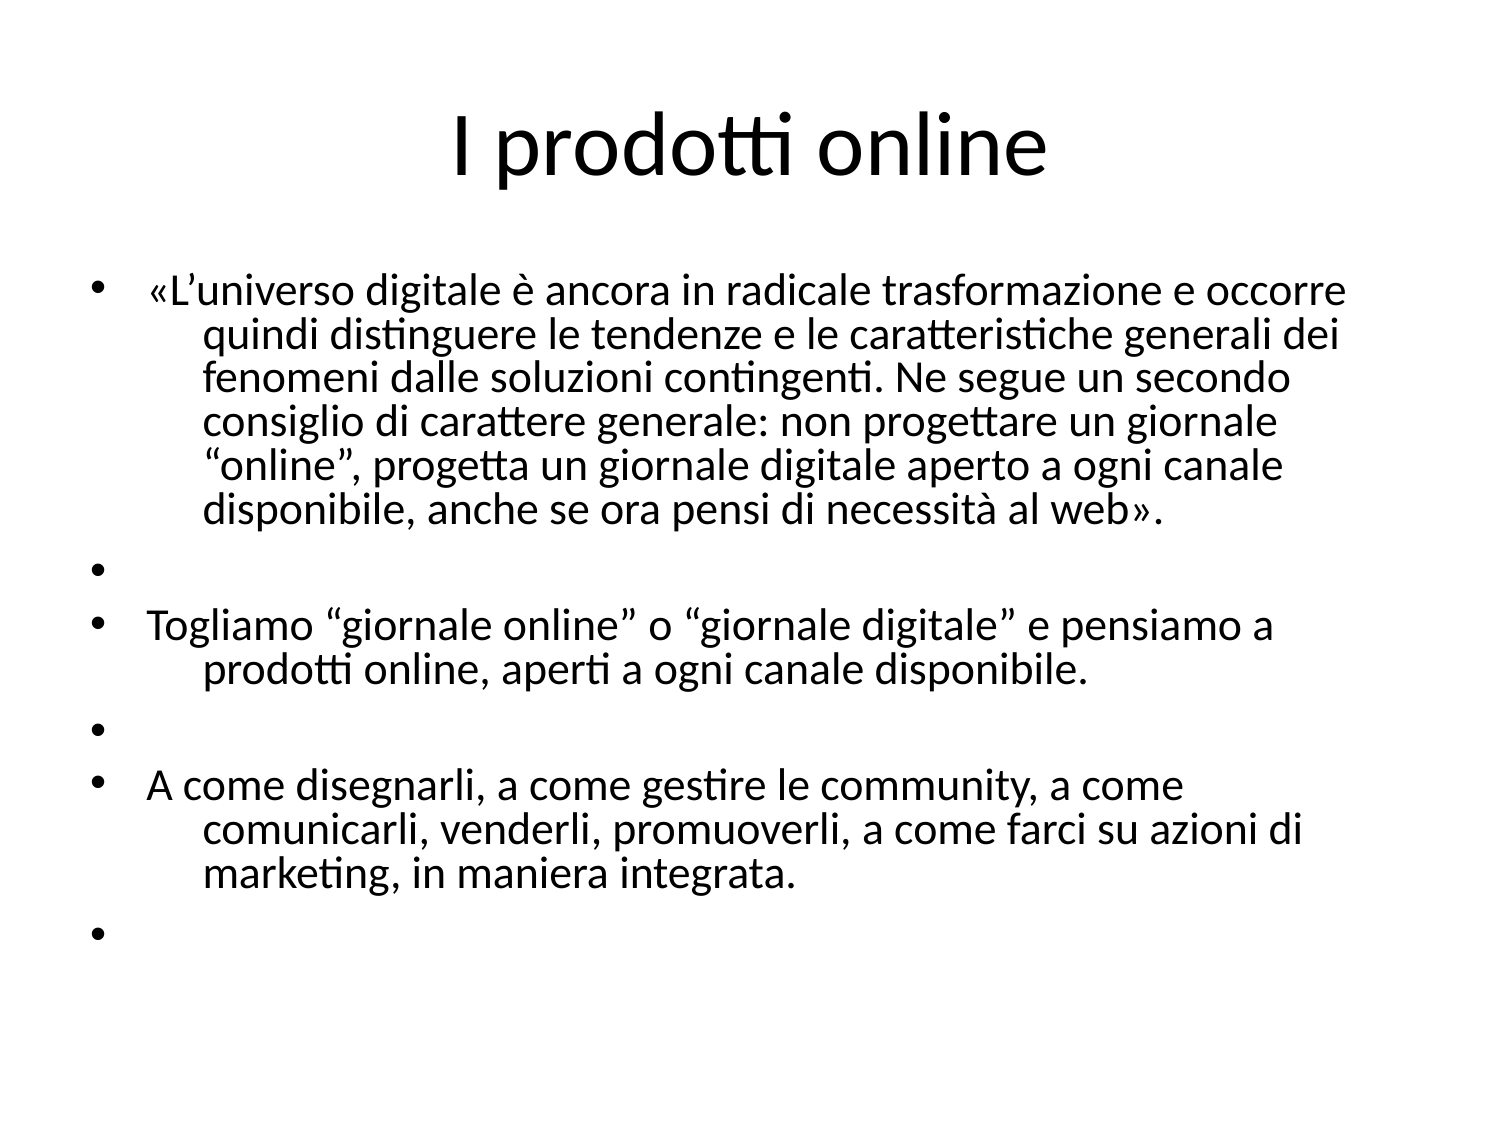

# I prodotti online
«L’universo digitale è ancora in radicale trasformazione e occorre quindi distinguere le tendenze e le caratteristiche generali dei fenomeni dalle soluzioni contingenti. Ne segue un secondo consiglio di carattere generale: non progettare un giornale “online”, progetta un giornale digitale aperto a ogni canale disponibile, anche se ora pensi di necessità al web».
Togliamo “giornale online” o “giornale digitale” e pensiamo a prodotti online, aperti a ogni canale disponibile.
A come disegnarli, a come gestire le community, a come comunicarli, venderli, promuoverli, a come farci su azioni di marketing, in maniera integrata.